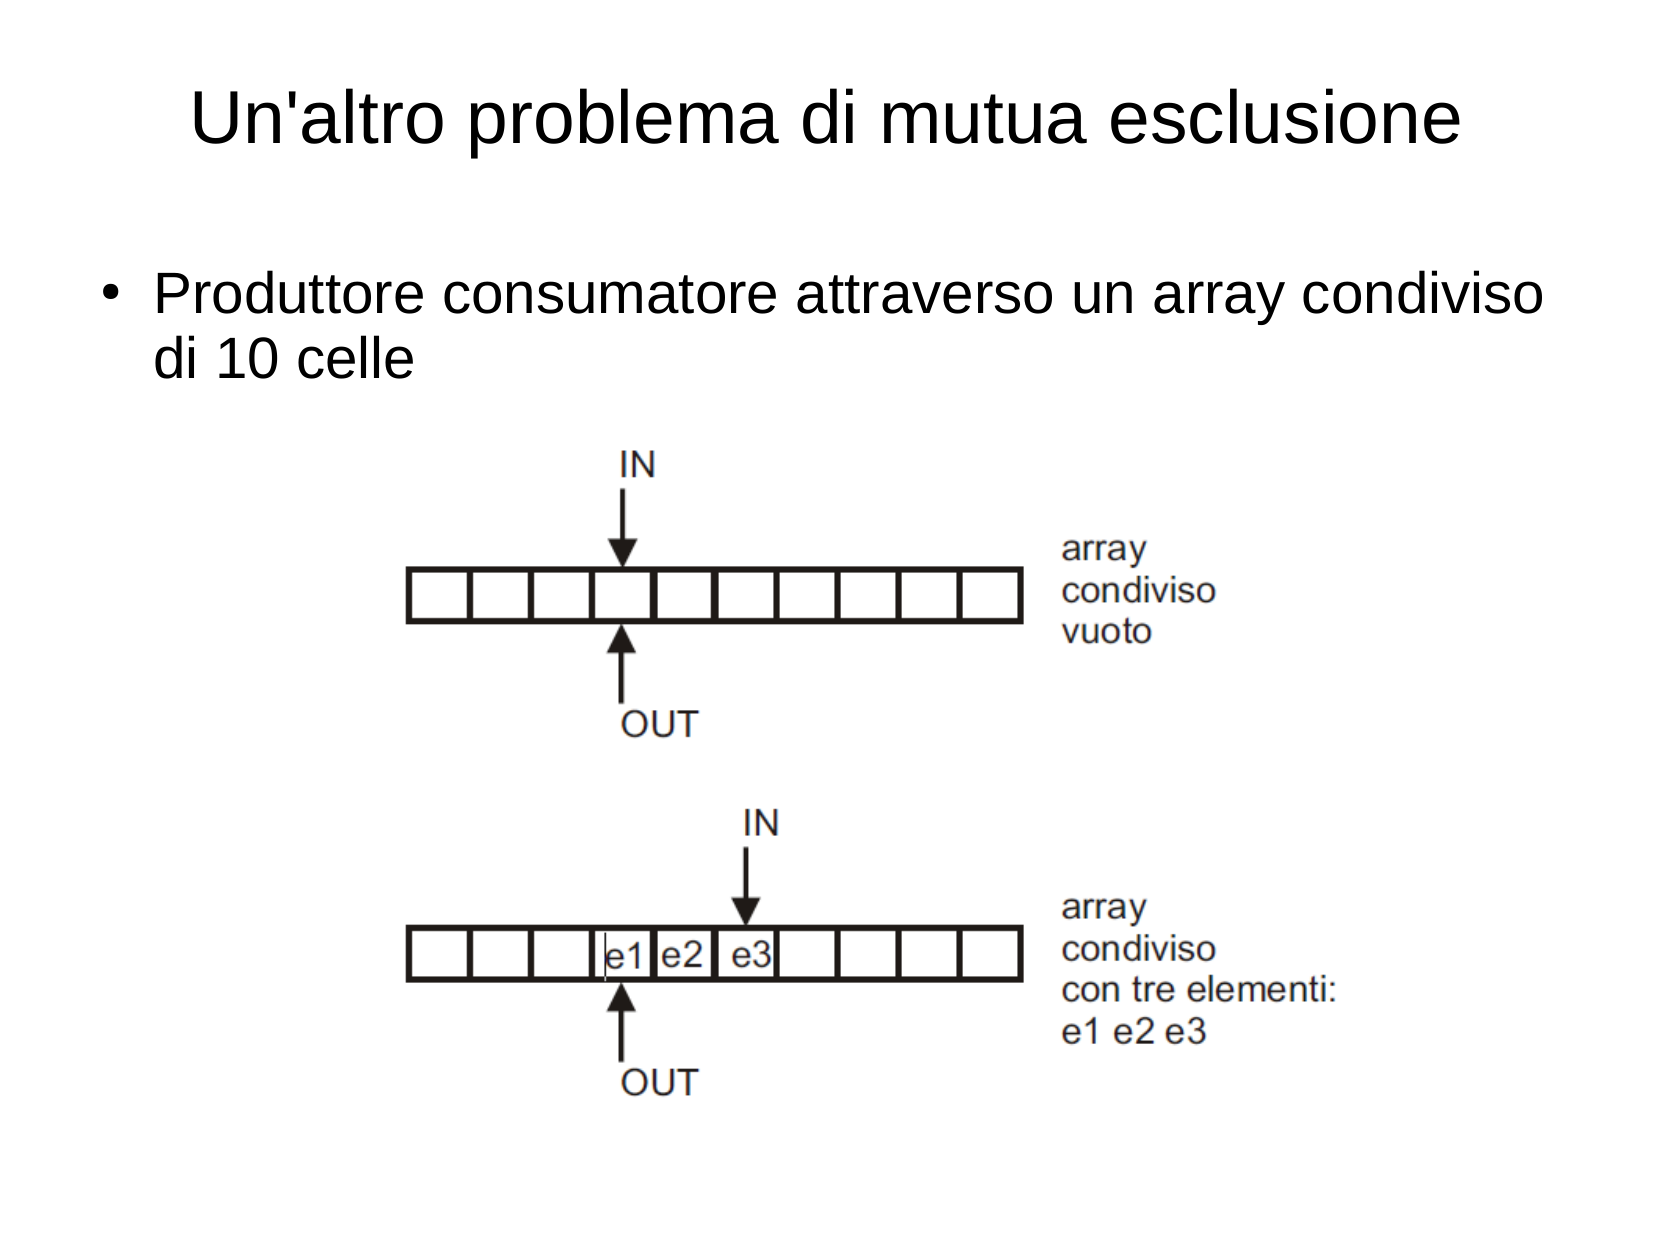

# Un'altro problema di mutua esclusione
Produttore consumatore attraverso un array condiviso di 10 celle